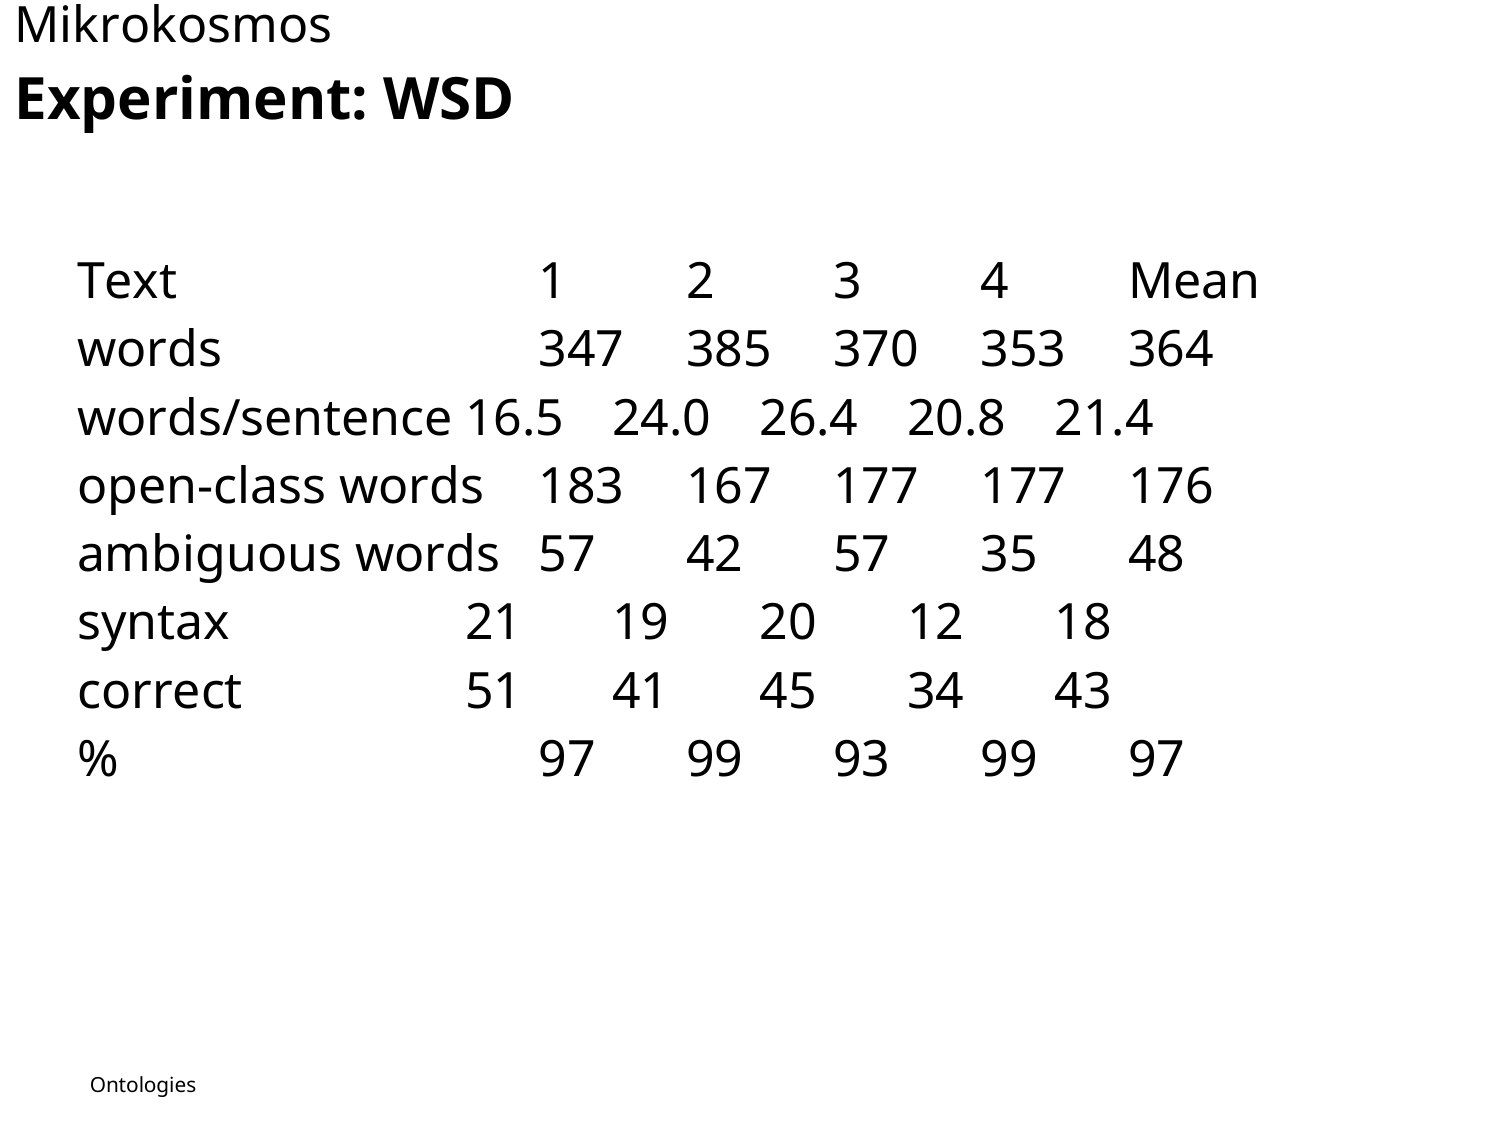

Mikrokosmos
Experiment: WSD
# Text					1		2		3		4		Mean
words					347	385	370	353	364
words/sentence	16.5	24.0	26.4	20.8	21.4
open-class words	183	167	177	177	176
ambiguous words	57		42		57		35		48
syntax				21		19		20		12		18
correct				51		41		45		34		43
%						97		99		93		99		97